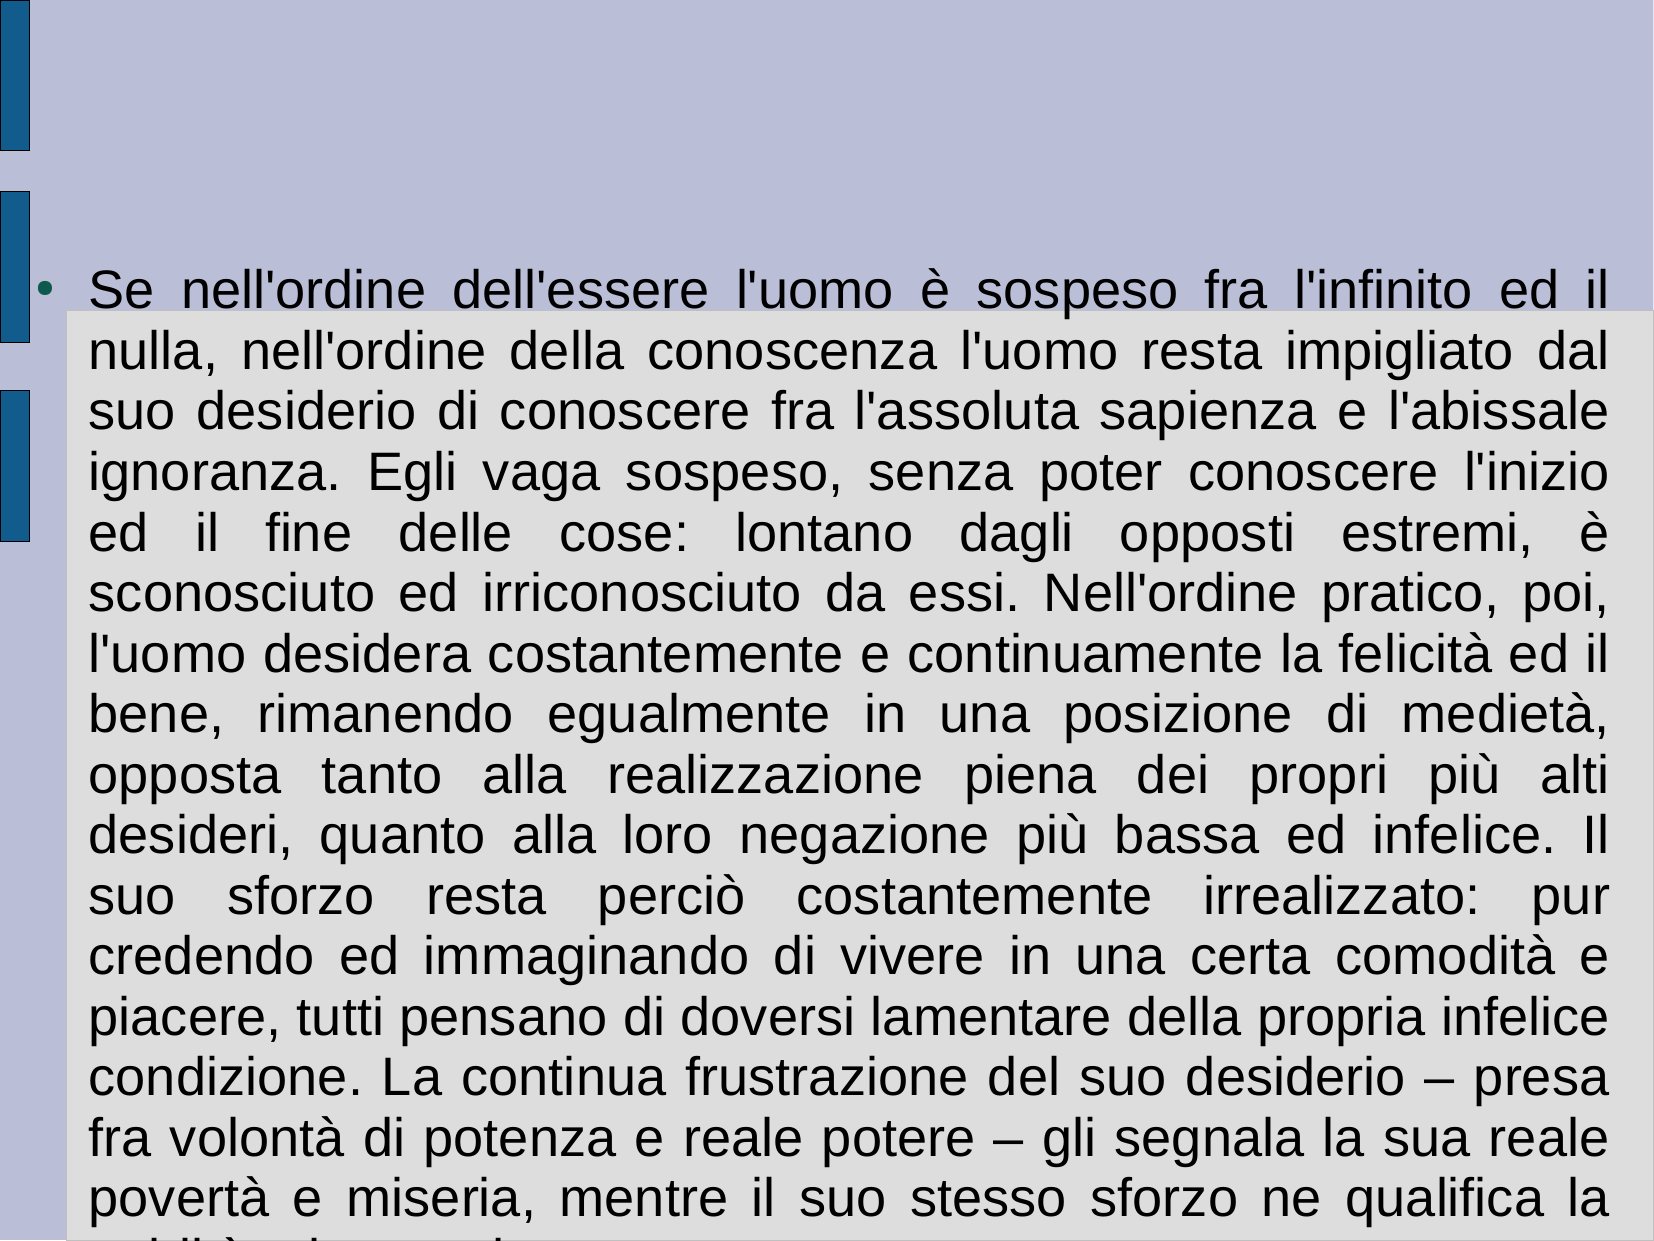

#
Se nell'ordine dell'essere l'uomo è sospeso fra l'infinito ed il nulla, nell'ordine della conoscenza l'uomo resta impigliato dal suo desiderio di conoscere fra l'assoluta sapienza e l'abissale ignoranza. Egli vaga sospeso, senza poter conoscere l'inizio ed il fine delle cose: lontano dagli opposti estremi, è sconosciuto ed irriconosciuto da essi. Nell'ordine pratico, poi, l'uomo desidera costantemente e continuamente la felicità ed il bene, rimanendo egualmente in una posizione di medietà, opposta tanto alla realizzazione piena dei propri più alti desideri, quanto alla loro negazione più bassa ed infelice. Il suo sforzo resta perciò costantemente irrealizzato: pur credendo ed immaginando di vivere in una certa comodità e piacere, tutti pensano di doversi lamentare della propria infelice condizione. La continua frustrazione del suo desiderio – presa fra volontà di potenza e reale potere – gli segnala la sua reale povertà e miseria, mentre il suo stesso sforzo ne qualifica la nobiltà e la grandezza.